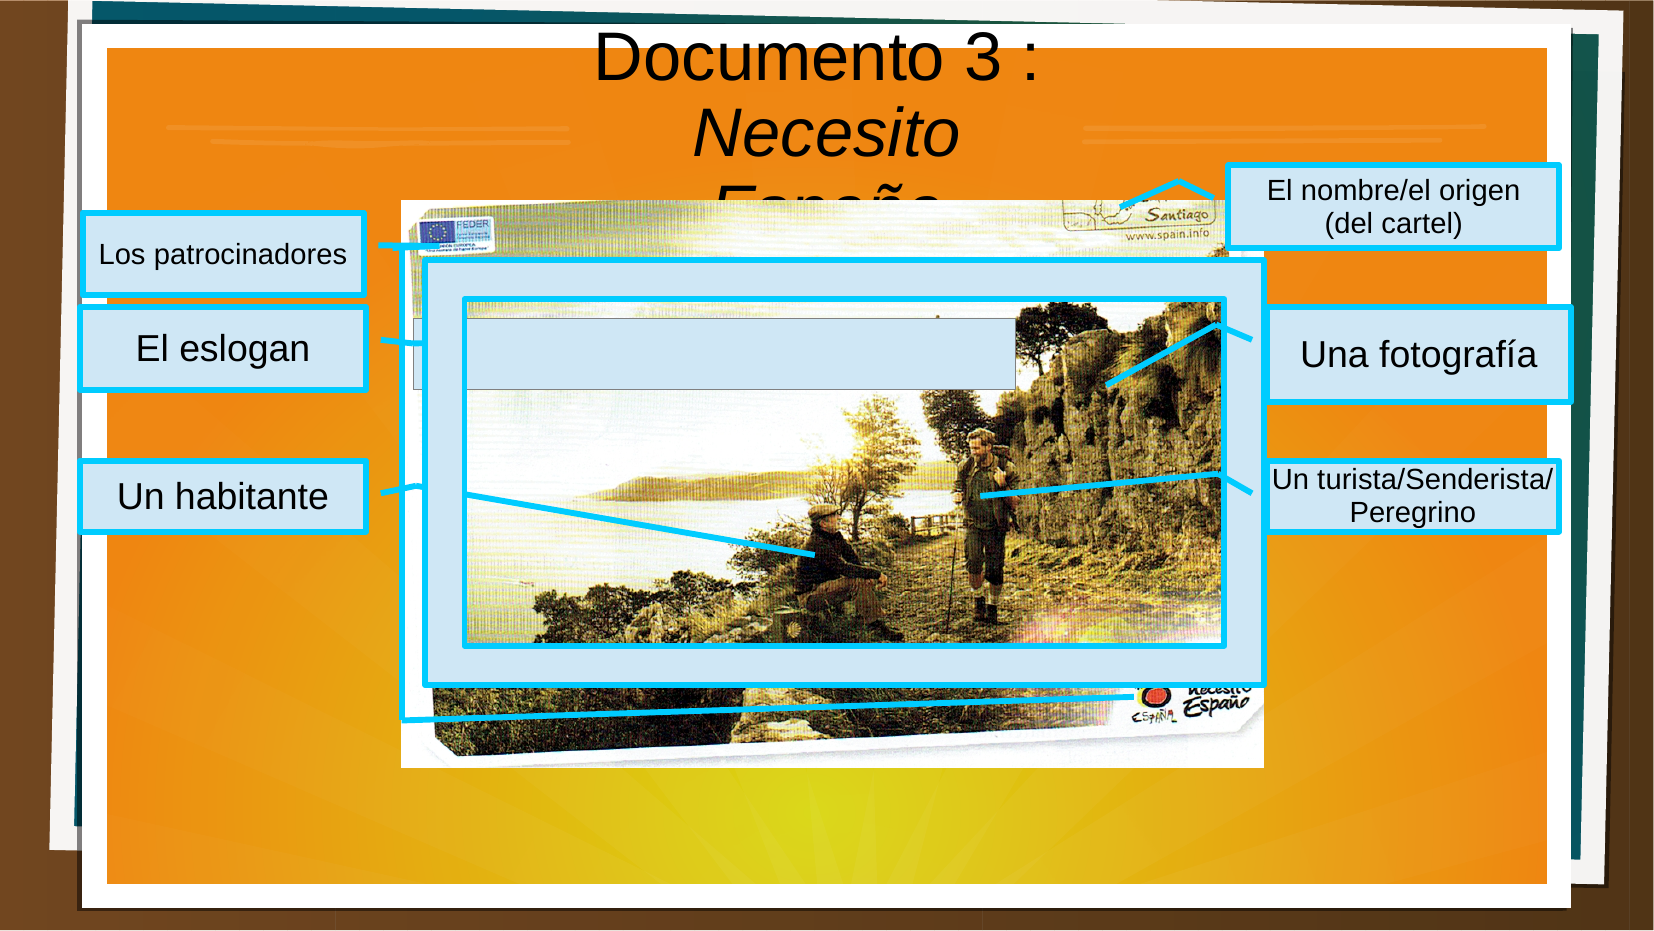

# Documento 3 : Necesito España
El nombre/el origen
(del cartel)
Los patrocinadores
El eslogan
Una fotografía
Un habitante
Un turista/Senderista/
Peregrino